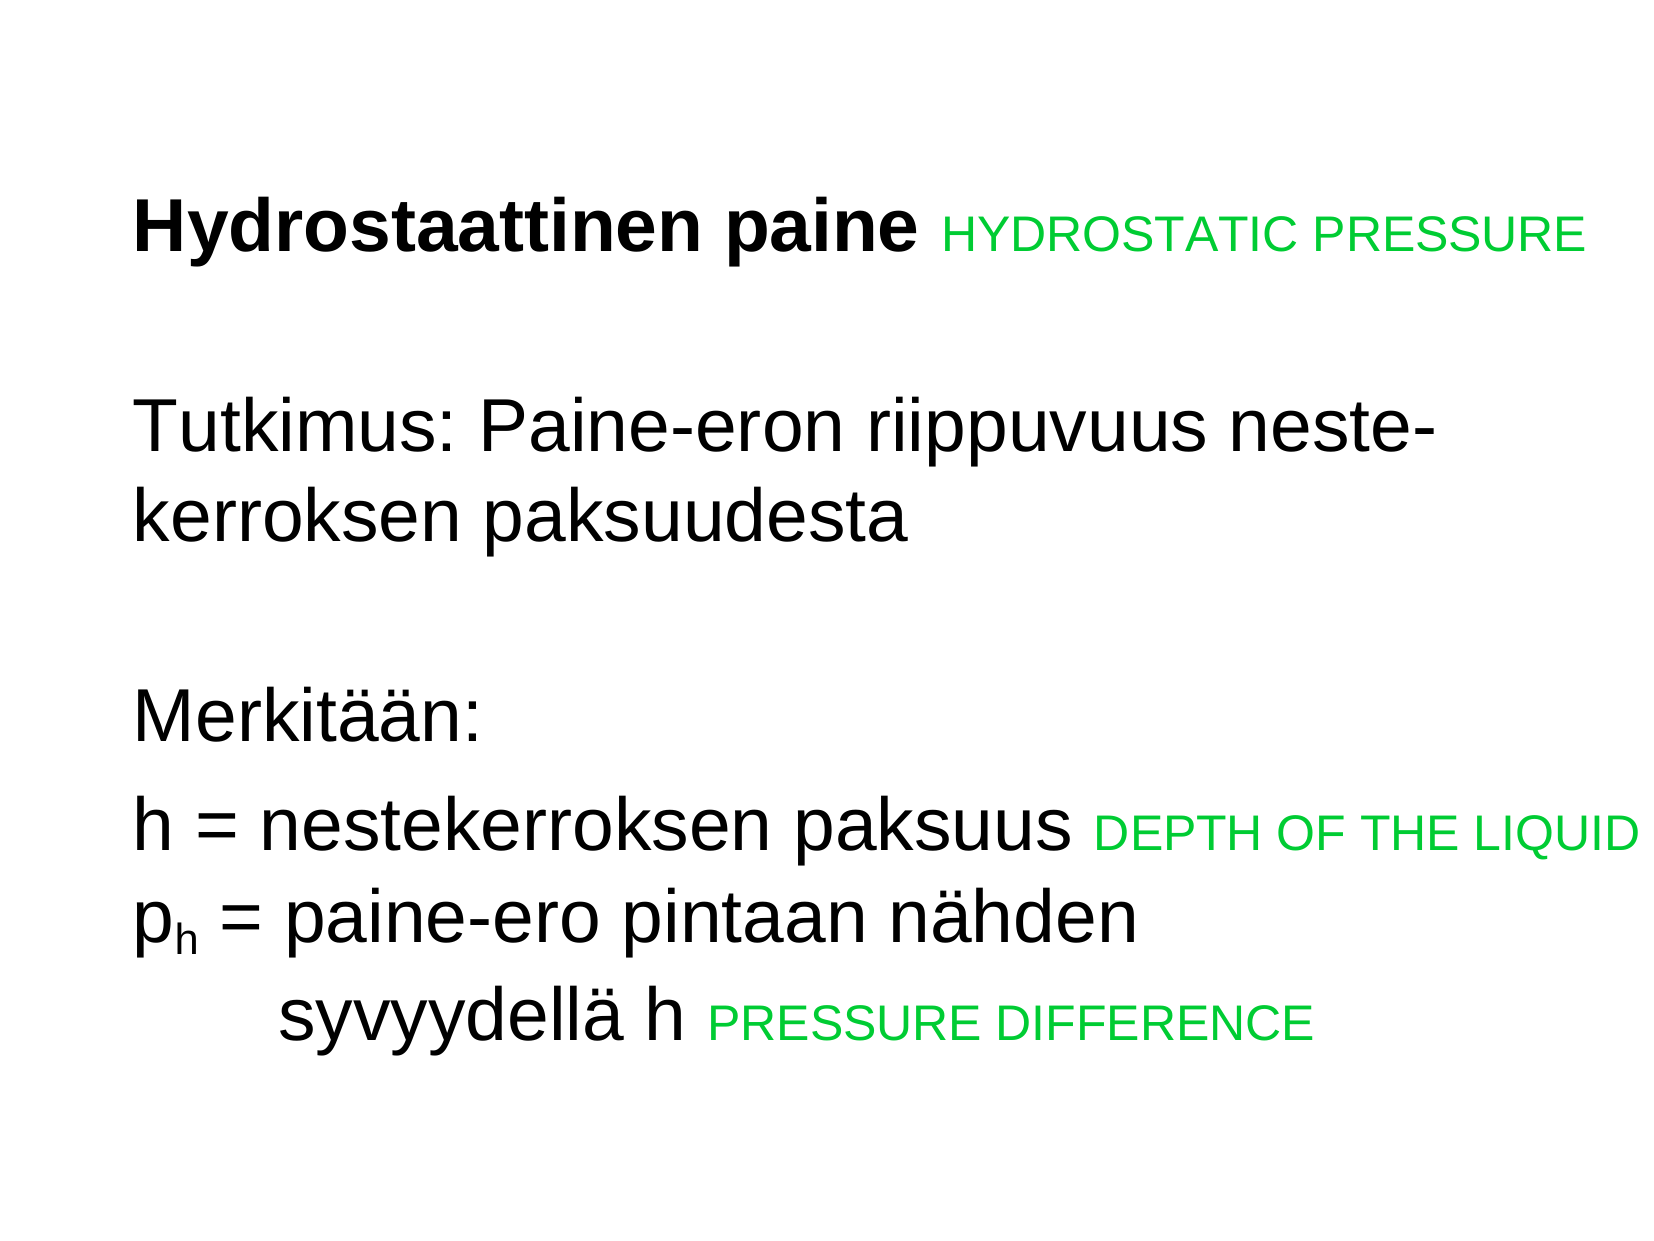

Hydrostaattinen paine HYDROSTATIC PRESSURE
Tutkimus: Paine-eron riippuvuus neste-kerroksen paksuudesta
Merkitään:
h = nestekerroksen paksuus DEPTH OF THE LIQUID
ph = paine-ero pintaan nähden
 syvyydellä h PRESSURE DIFFERENCE